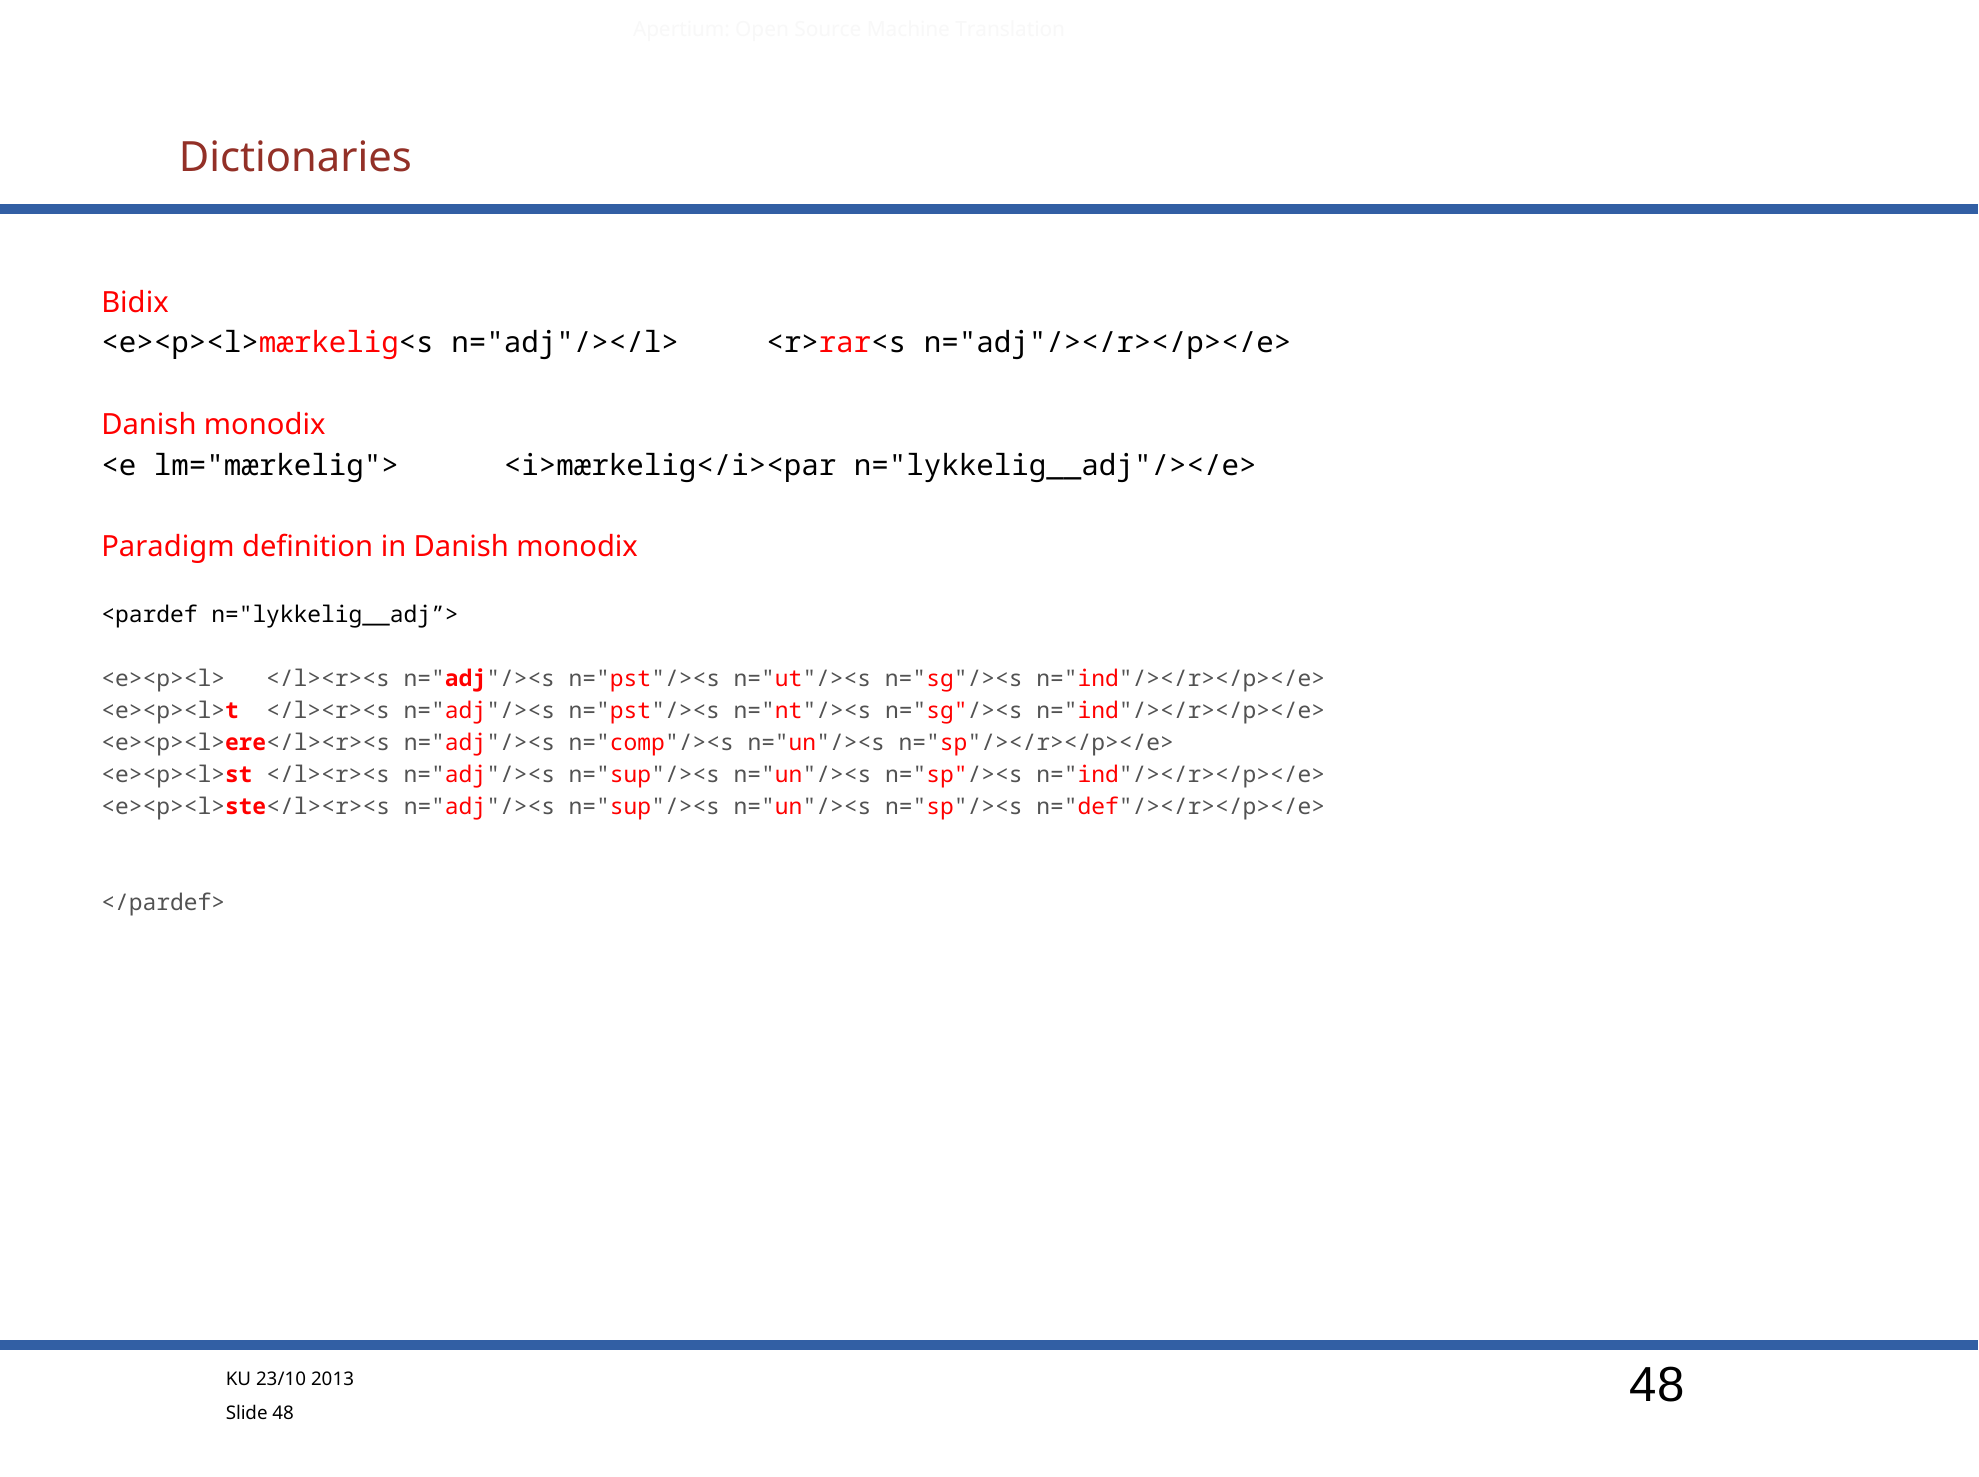

Apertium: Open Source Machine Translation
# Dictionaries
Bidix
<e><p><l>mærkelig<s n="adj"/></l> <r>rar<s n="adj"/></r></p></e>
Danish monodix
<e lm="mærkelig"> <i>mærkelig</i><par n="lykkelig__adj"/></e>
Paradigm definition in Danish monodix
<pardef n="lykkelig__adj”>
<e><p><l> </l><r><s n="adj"/><s n="pst"/><s n="ut"/><s n="sg"/><s n="ind"/></r></p></e>
<e><p><l>t </l><r><s n="adj"/><s n="pst"/><s n="nt"/><s n="sg"/><s n="ind"/></r></p></e>
<e><p><l>ere</l><r><s n="adj"/><s n="comp"/><s n="un"/><s n="sp"/></r></p></e>
<e><p><l>st </l><r><s n="adj"/><s n="sup"/><s n="un"/><s n="sp"/><s n="ind"/></r></p></e>
<e><p><l>ste</l><r><s n="adj"/><s n="sup"/><s n="un"/><s n="sp"/><s n="def"/></r></p></e>
</pardef>
KU 23/10 2013
Slide